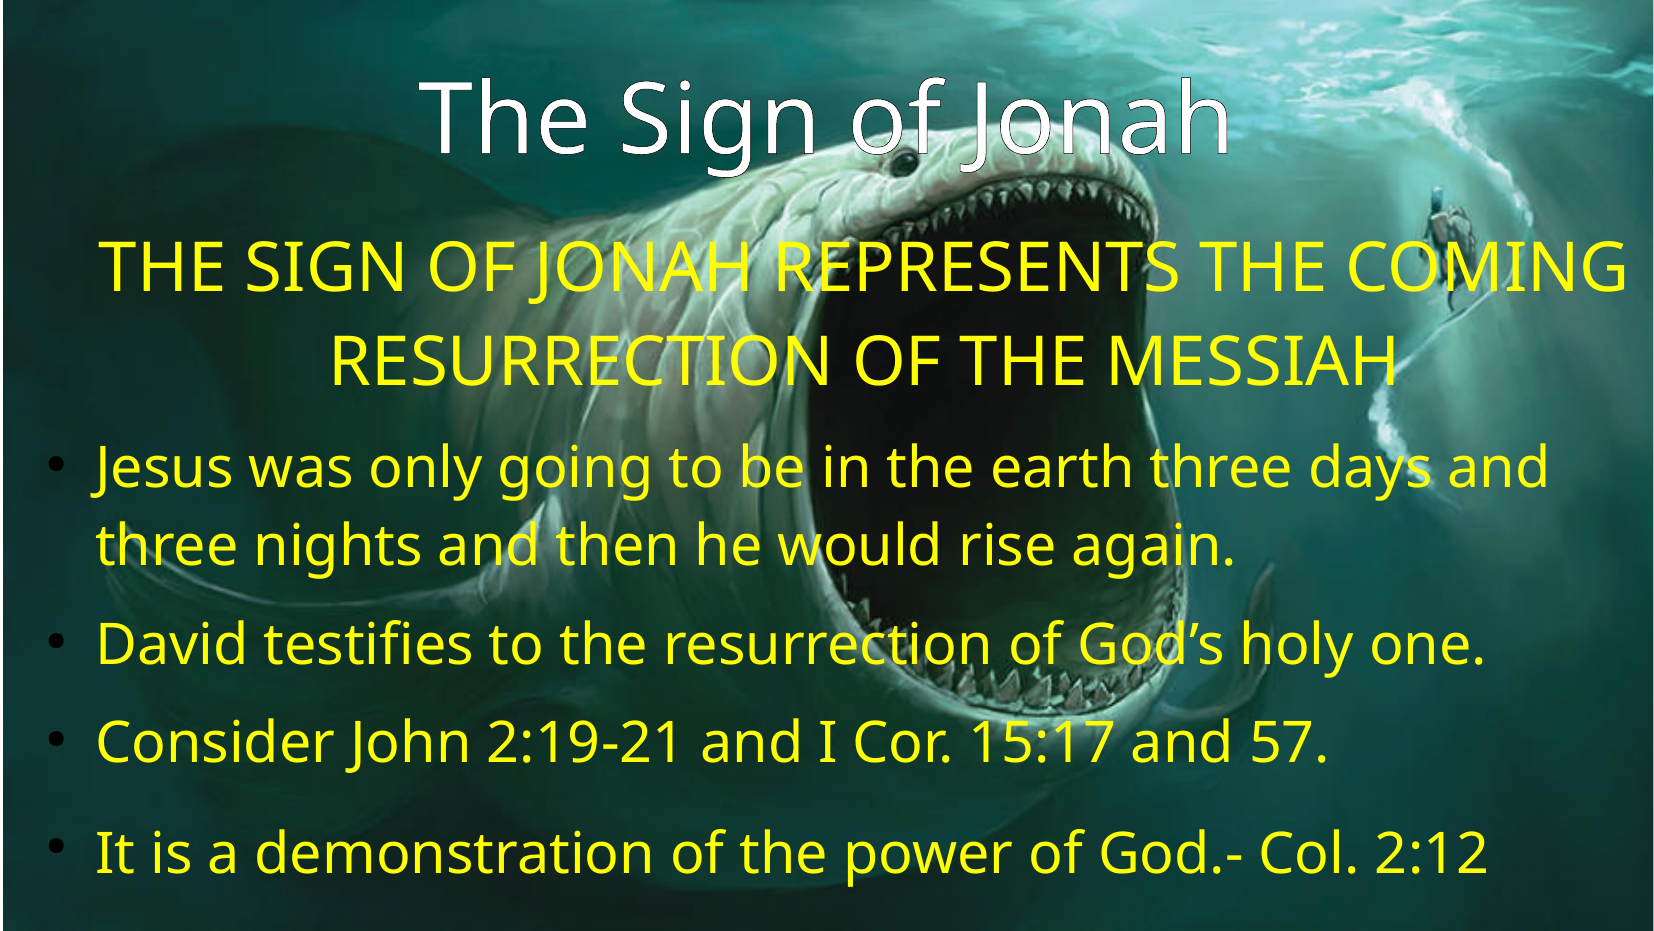

# The Sign of Jonah
THE SIGN OF JONAH REPRESENTS THE COMING RESURRECTION OF THE MESSIAH
Jesus was only going to be in the earth three days and three nights and then he would rise again.
David testifies to the resurrection of God’s holy one.
Consider John 2:19-21 and I Cor. 15:17 and 57.
It is a demonstration of the power of God.- Col. 2:12